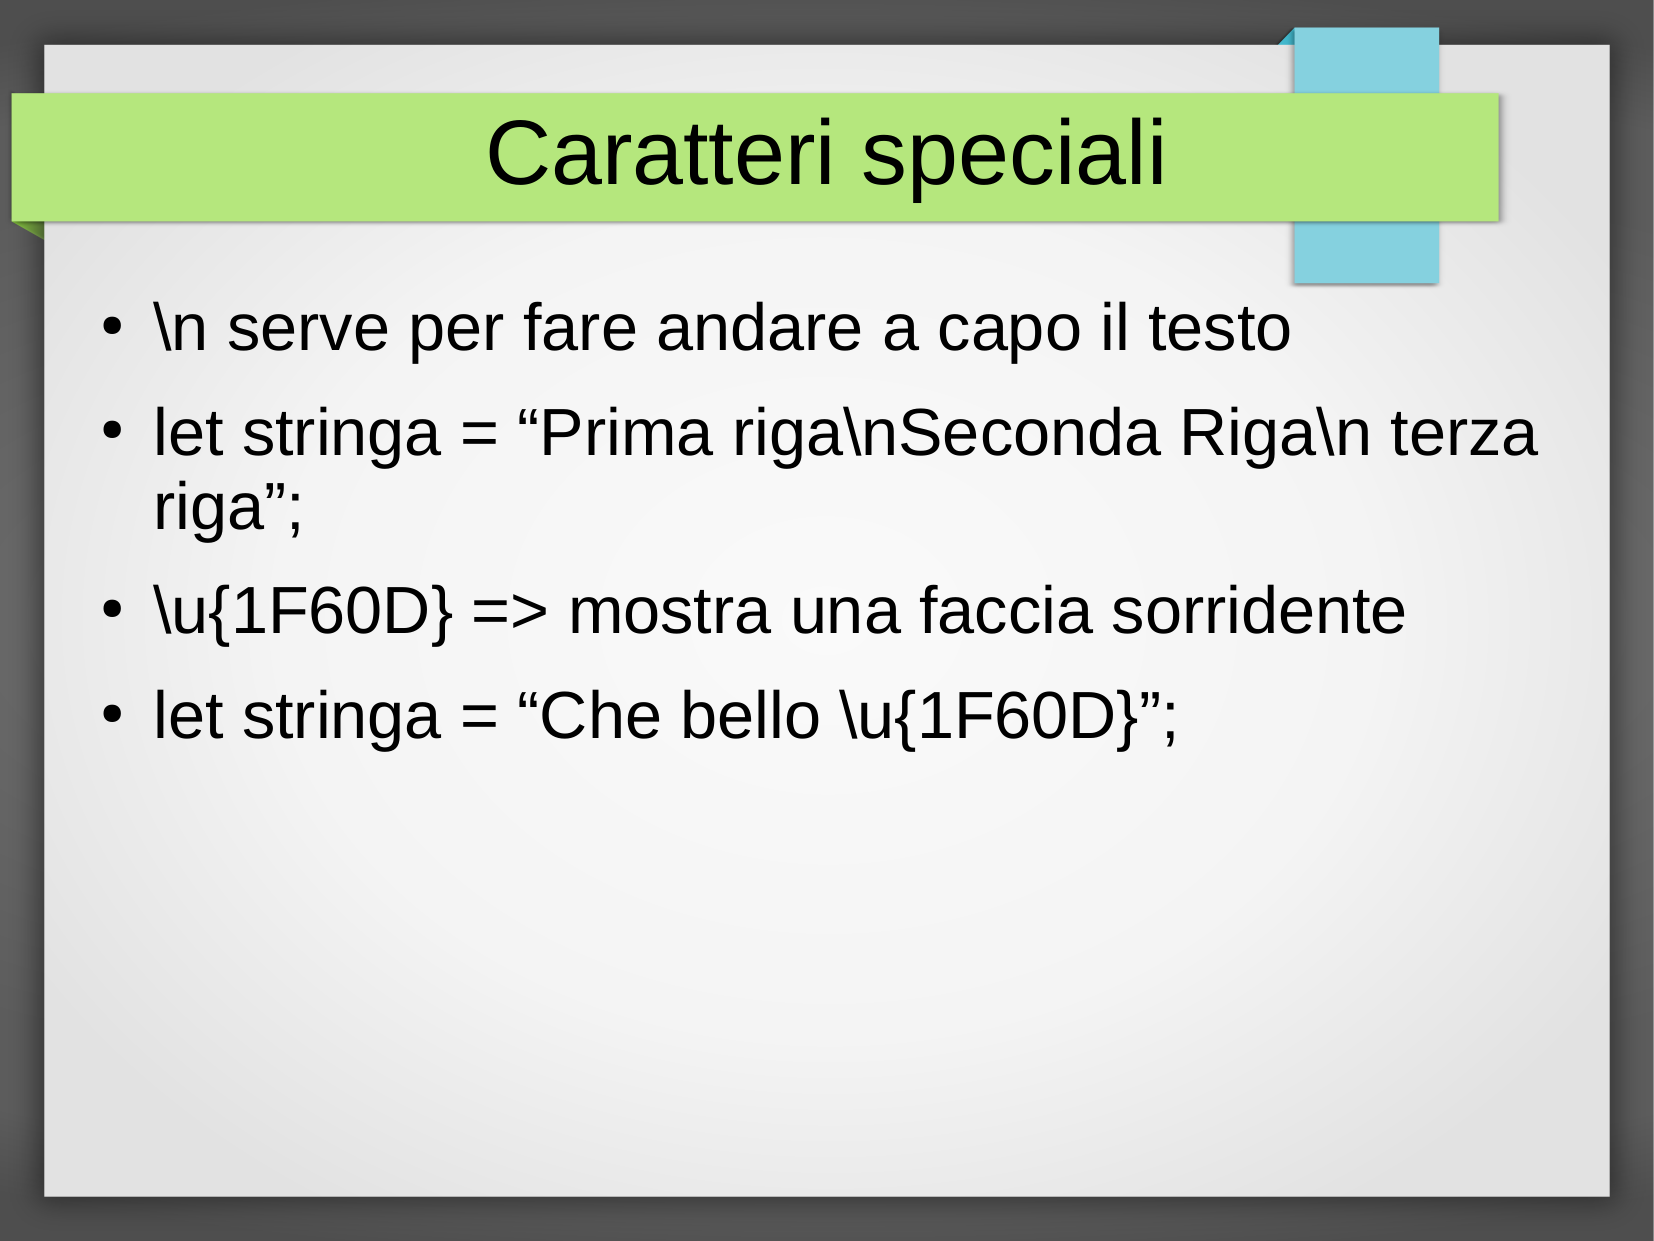

# Caratteri speciali
\n serve per fare andare a capo il testo
let stringa = “Prima riga\nSeconda Riga\n terza riga”;
\u{1F60D} => mostra una faccia sorridente
let stringa = “Che bello \u{1F60D}”;